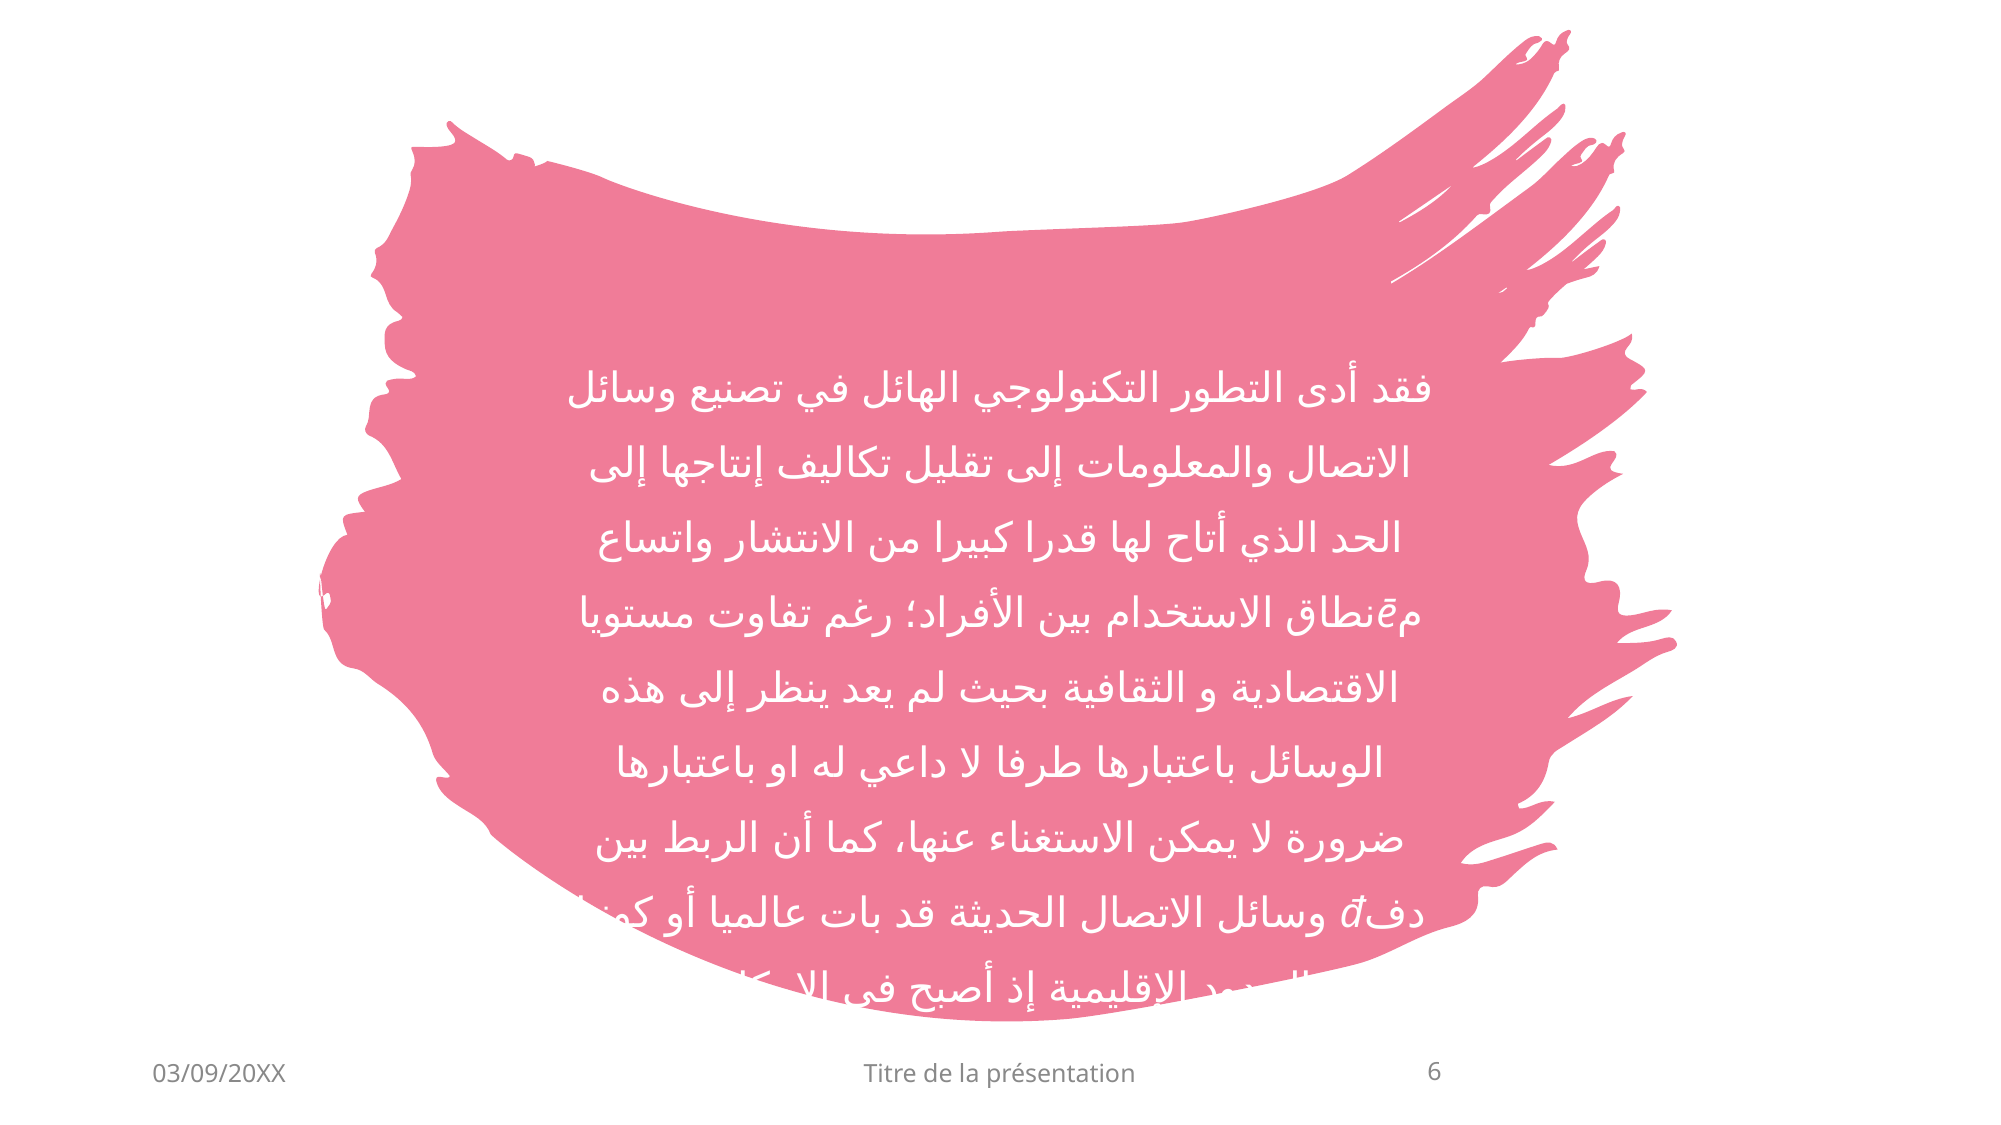

# فقد أدى التطور التكنولوجي الهائل في تصنيع وسائل الاتصال والمعلومات إلى تقليل تكاليف إنتاجها إلى الحد الذي أتاح لها قدرا كبيرا من الانتشار واتساع نطاق الاستخدام بين الأفراد؛ رغم تفاوت مستوياēم الاقتصادية و الثقافية بحيث لم يعد ينظر إلى هذه الوسائل باعتبارها طرفا لا داعي له او باعتبارها ضرورة لا يمكن الاستغناء عنها، كما أن الربط بين وسائل الاتصال الحديثة قد بات عالميا أو كونيا đدف تخطي الحدود الإقليمية إذ أصبح في الإمكان الاتصال بأي مكان في العالم من الهاتف المحمول، أومن الهاتف العمومي، كما تعددت قنوات البث التلفزيوني الفضائي
03/09/20XX
Titre de la présentation